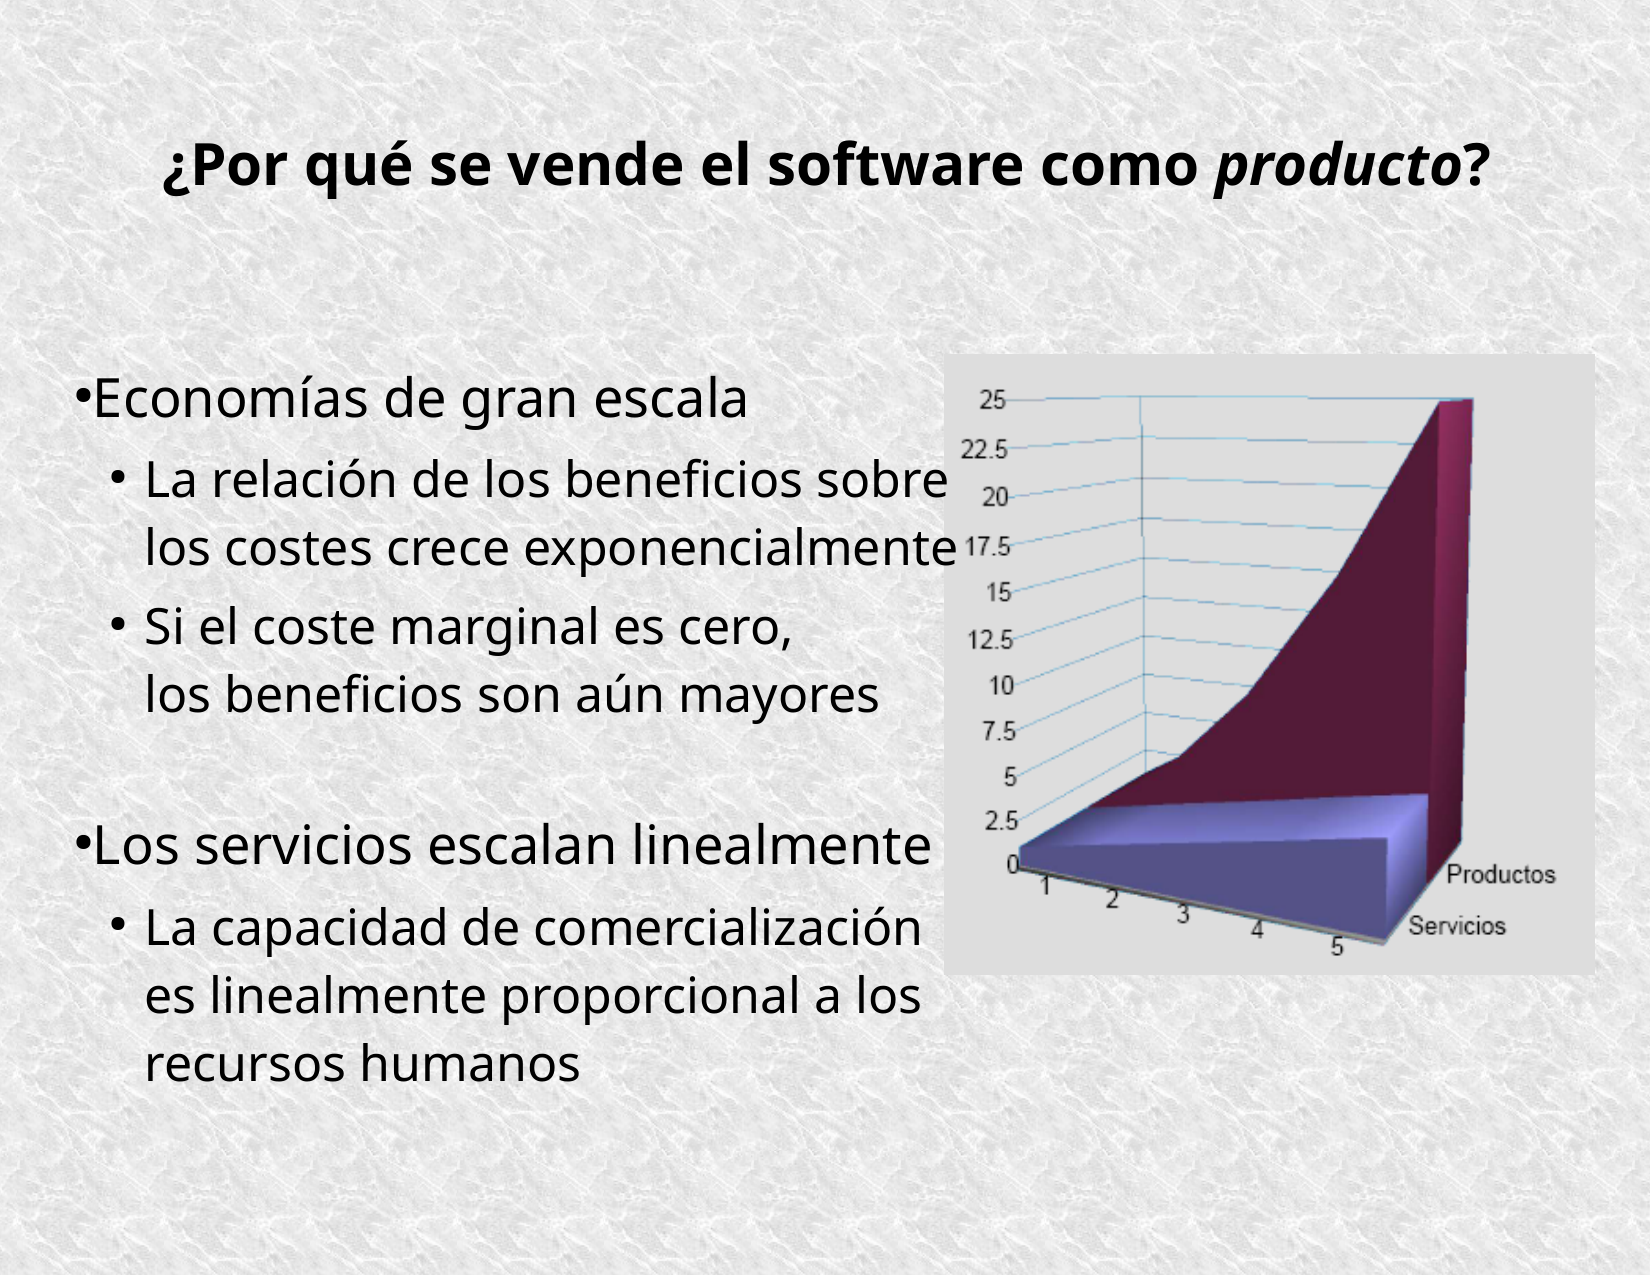

¿Por qué se vende el software como producto?
Economías de gran escala
La relación de los beneficios sobre los costes crece exponencialmente
Si el coste marginal es cero,
los beneficios son aún mayores
Los servicios escalan linealmente
La capacidad de comercialización es linealmente proporcional a los recursos humanos